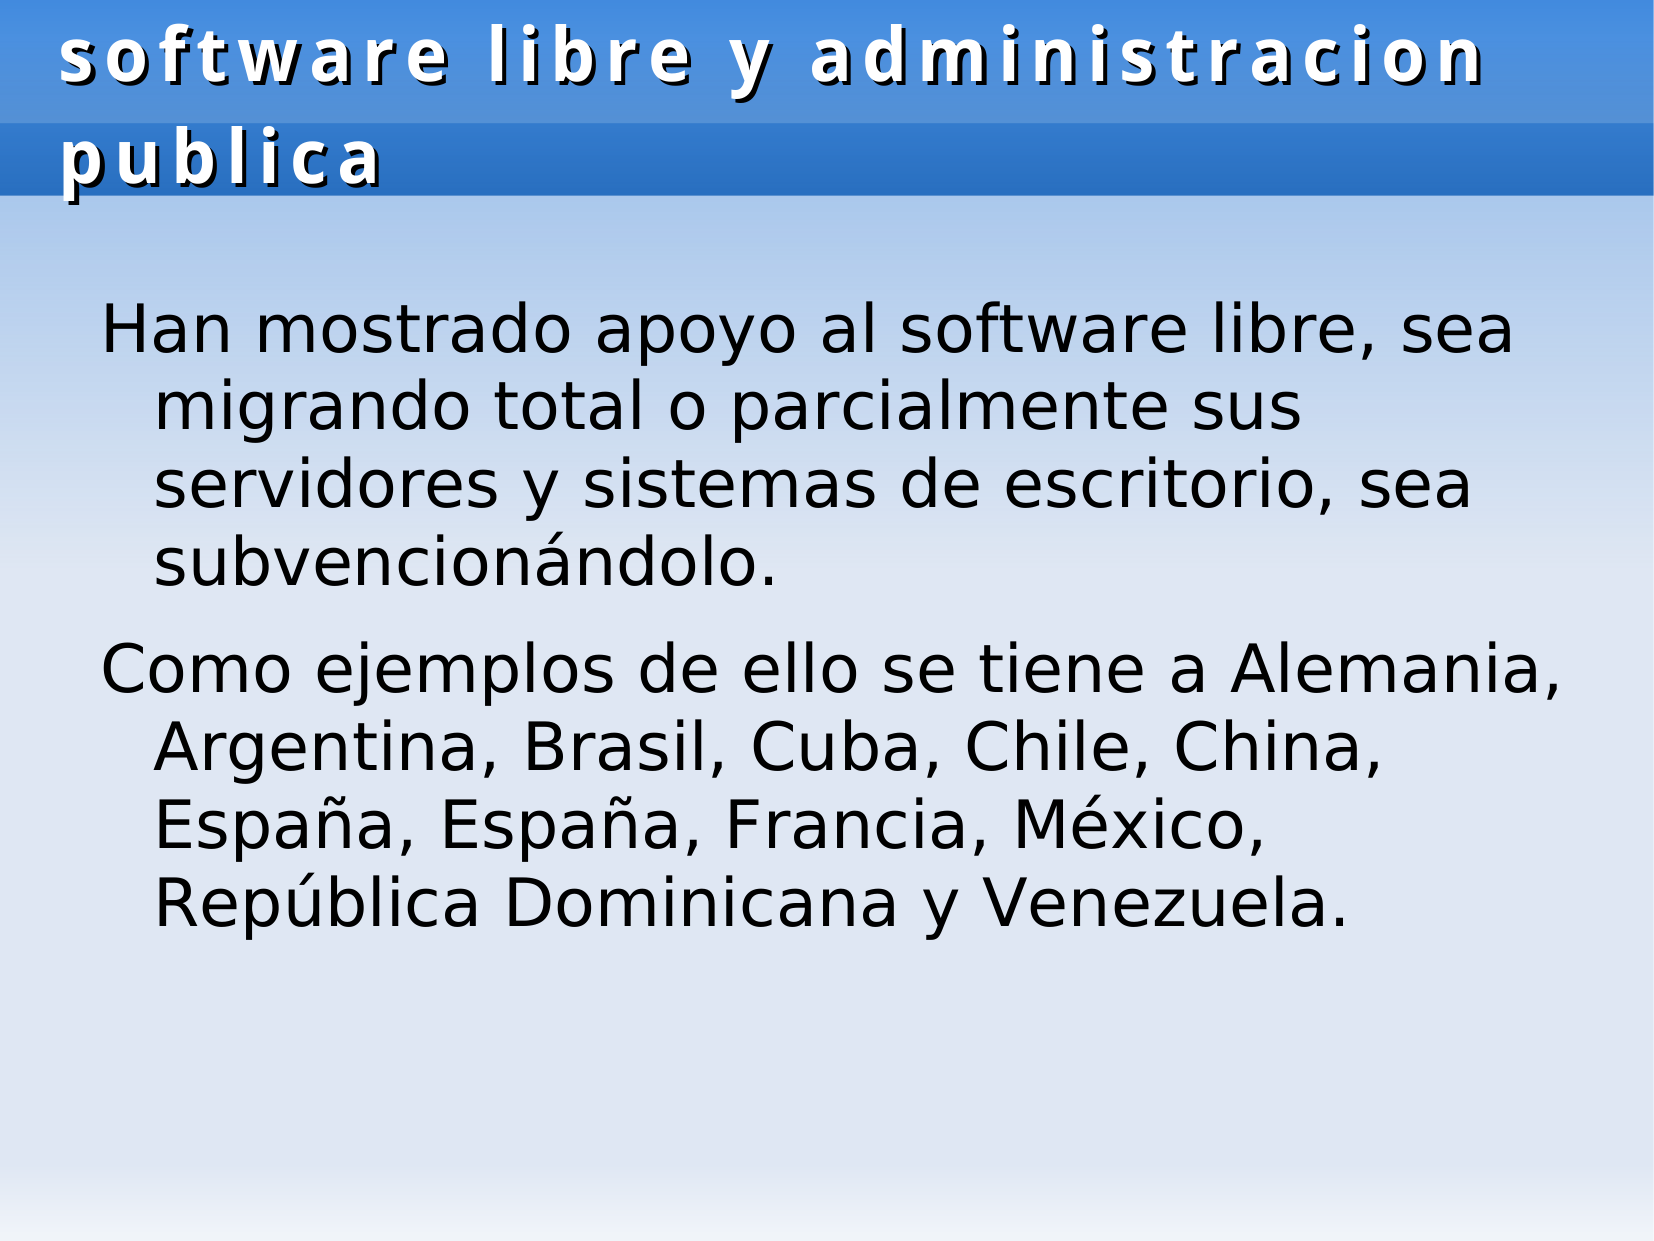

# software libre y administracion publica
Han mostrado apoyo al software libre, sea migrando total o parcialmente sus servidores y sistemas de escritorio, sea subvencionándolo.
Como ejemplos de ello se tiene a Alemania, Argentina, Brasil, Cuba, Chile, China, España, España, Francia, México, República Dominicana y Venezuela.